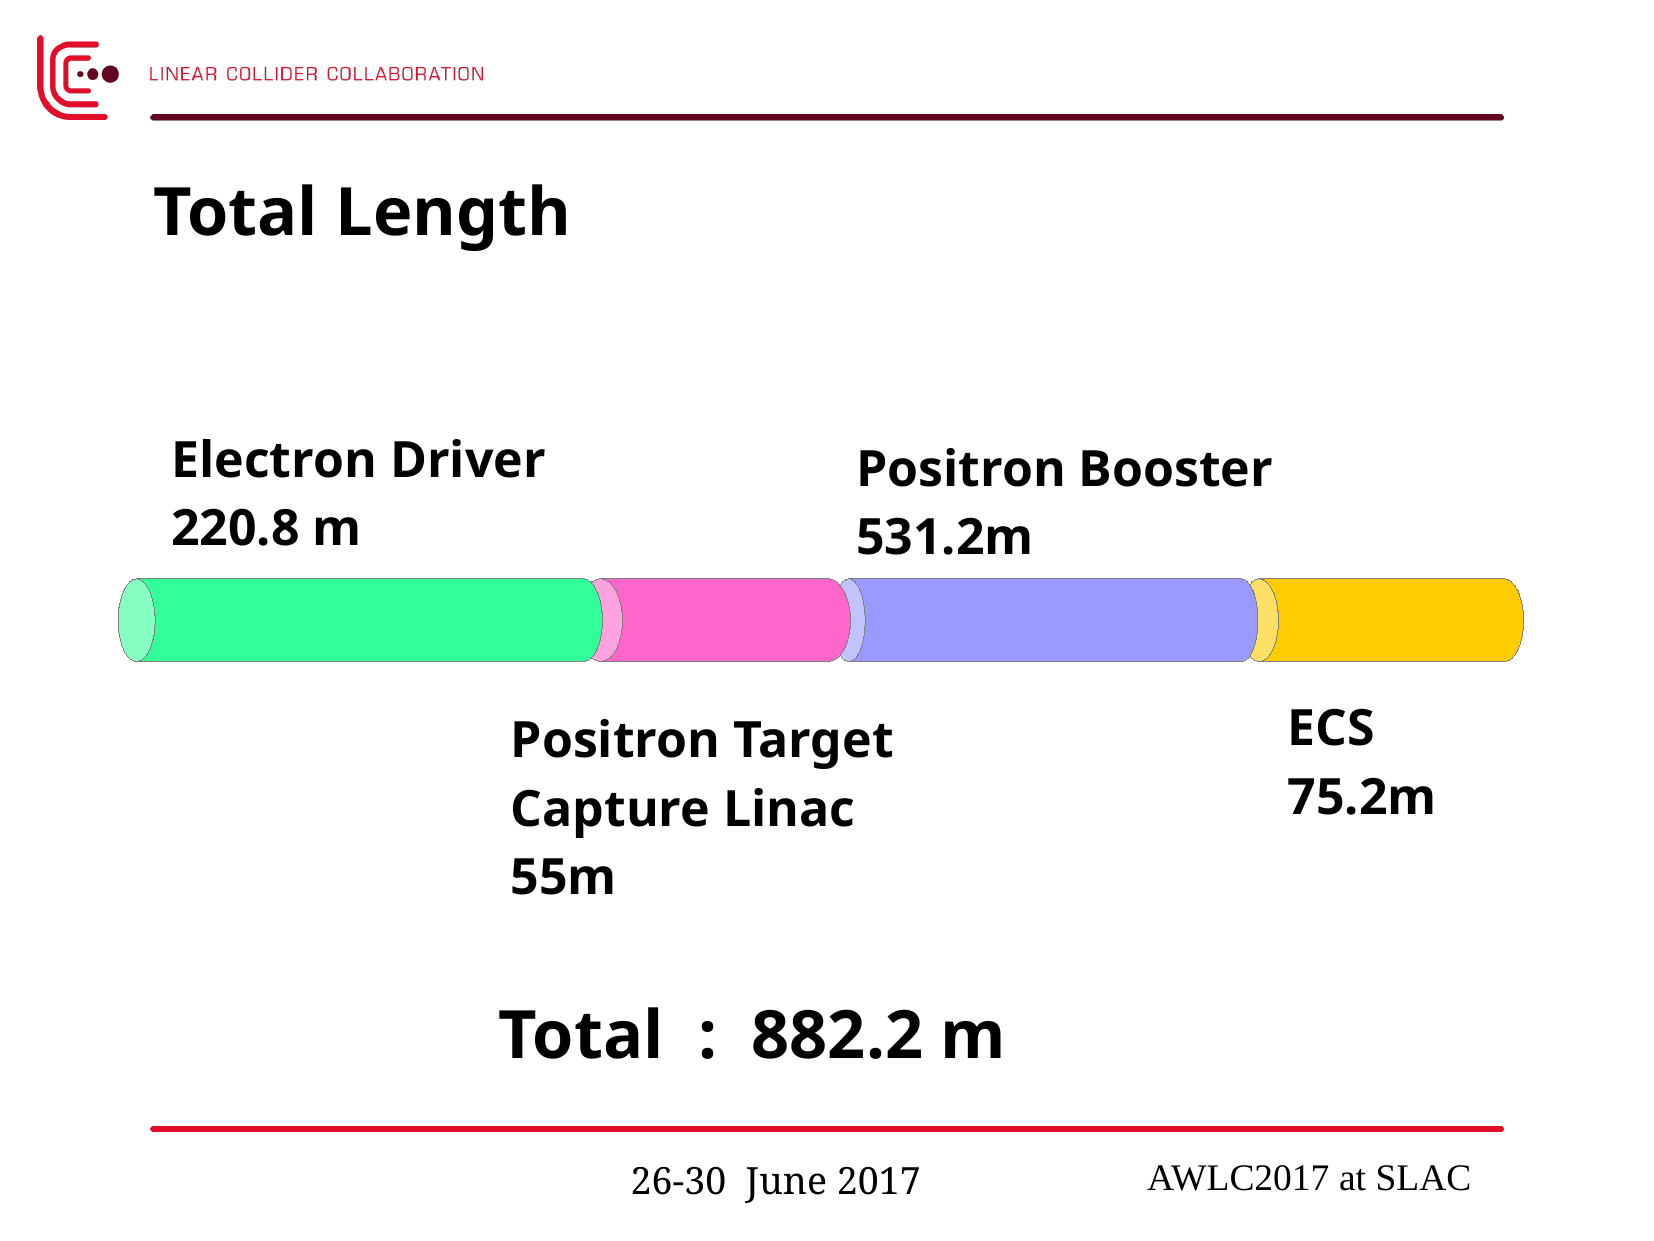

# Total Length
Electron Driver
220.8 m
Positron Booster
531.2m
ECS
75.2m
Positron Target
Capture Linac
55m
Total : 882.2 m